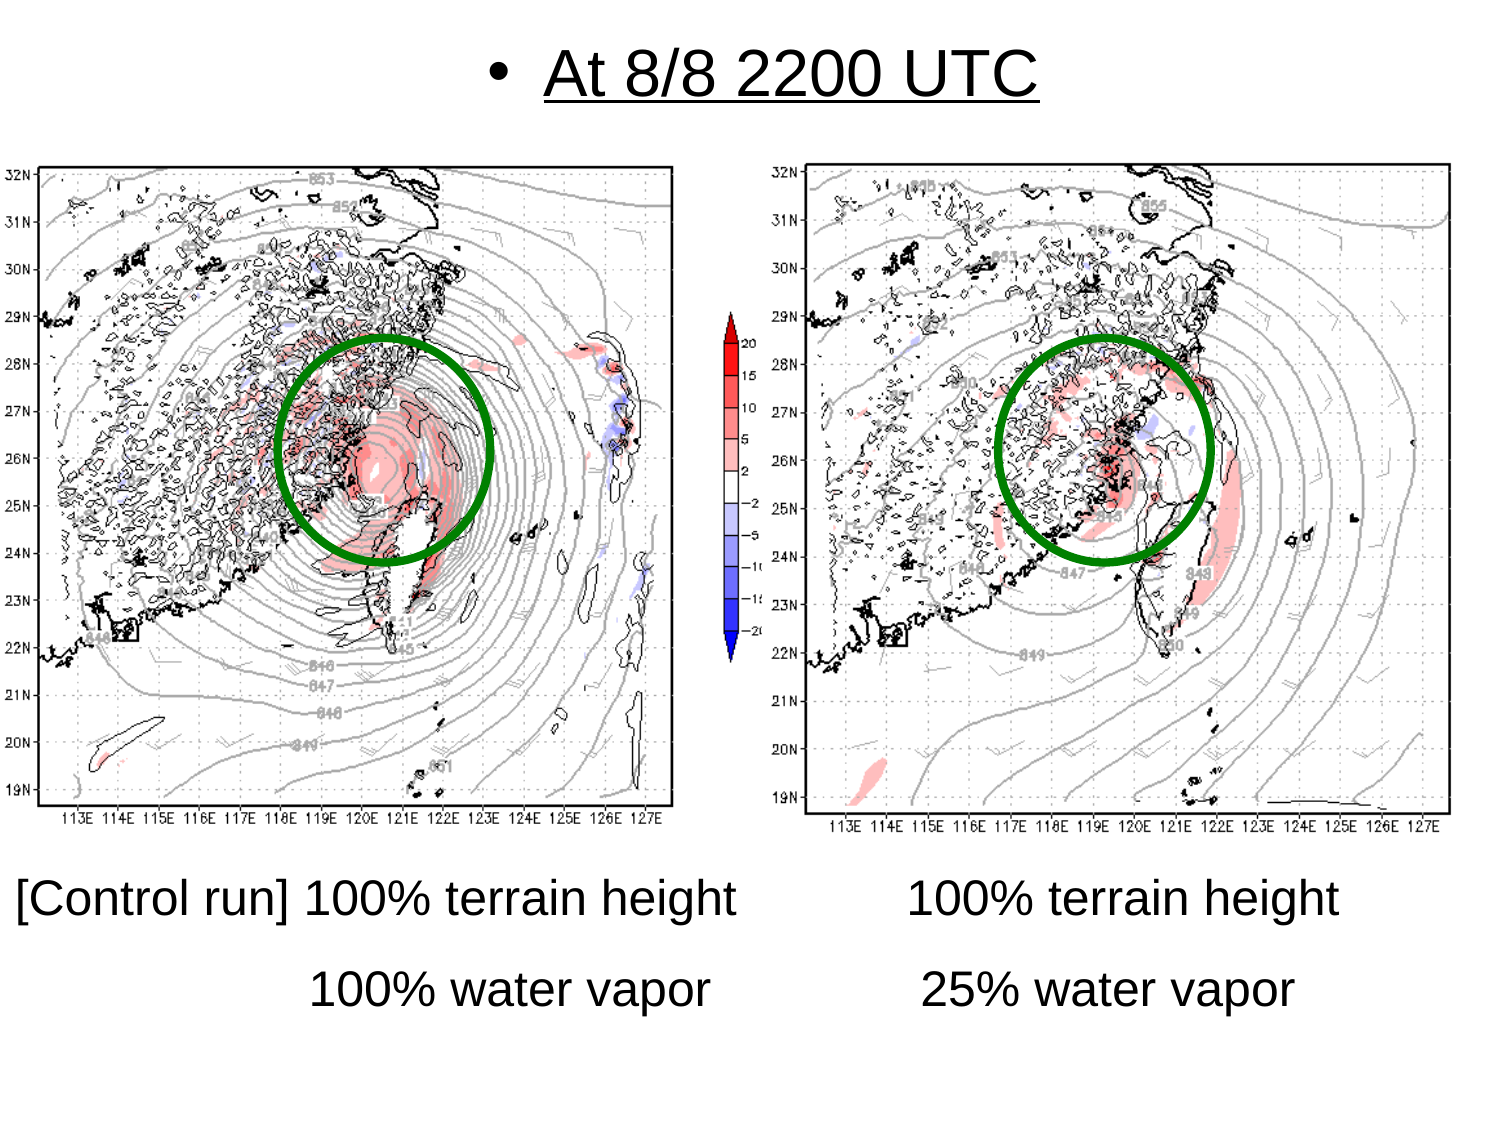

# At 8/8 2200 UTC
[Control run] 100% terrain height
 100% water vapor
100% terrain height
 25% water vapor